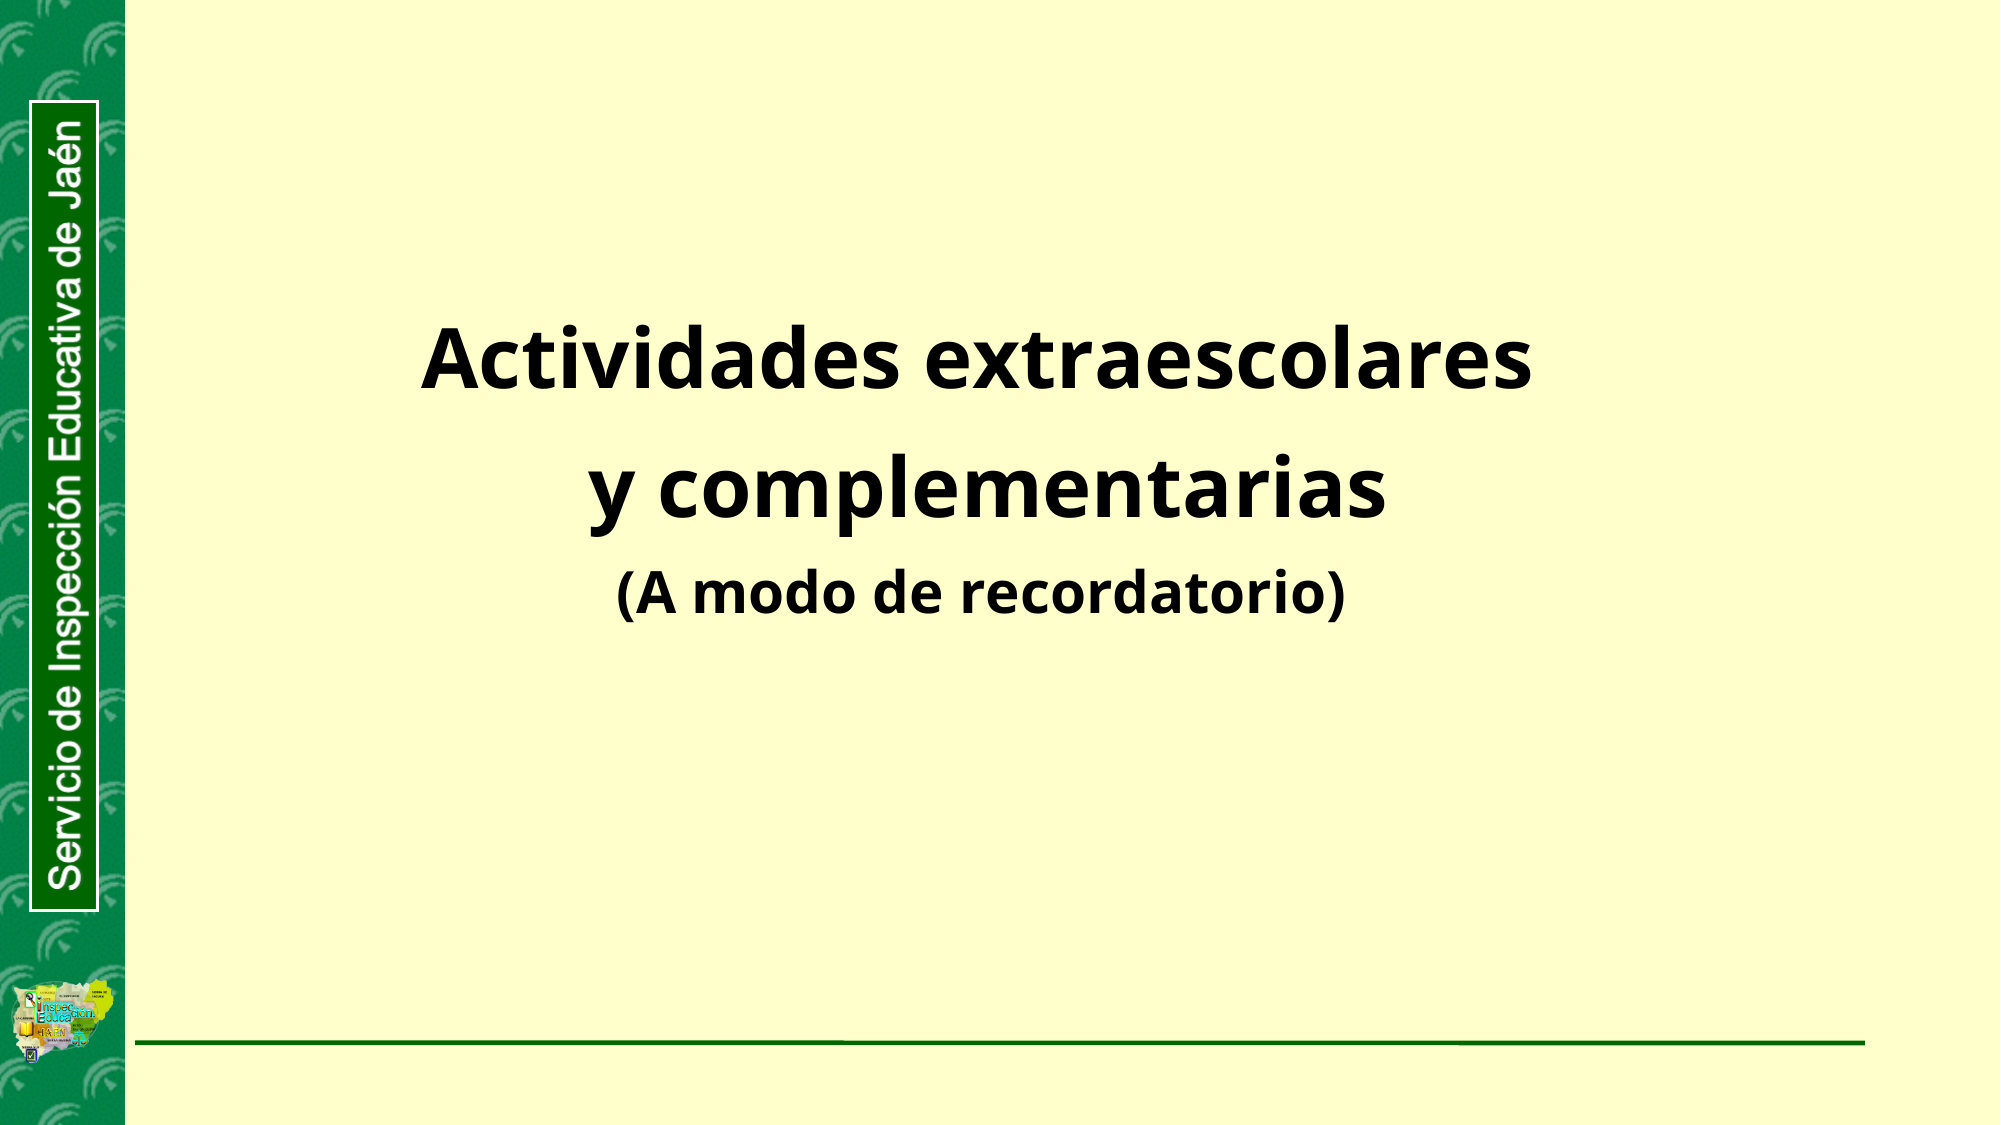

Actividades extraescolares
y complementarias
(A modo de recordatorio)